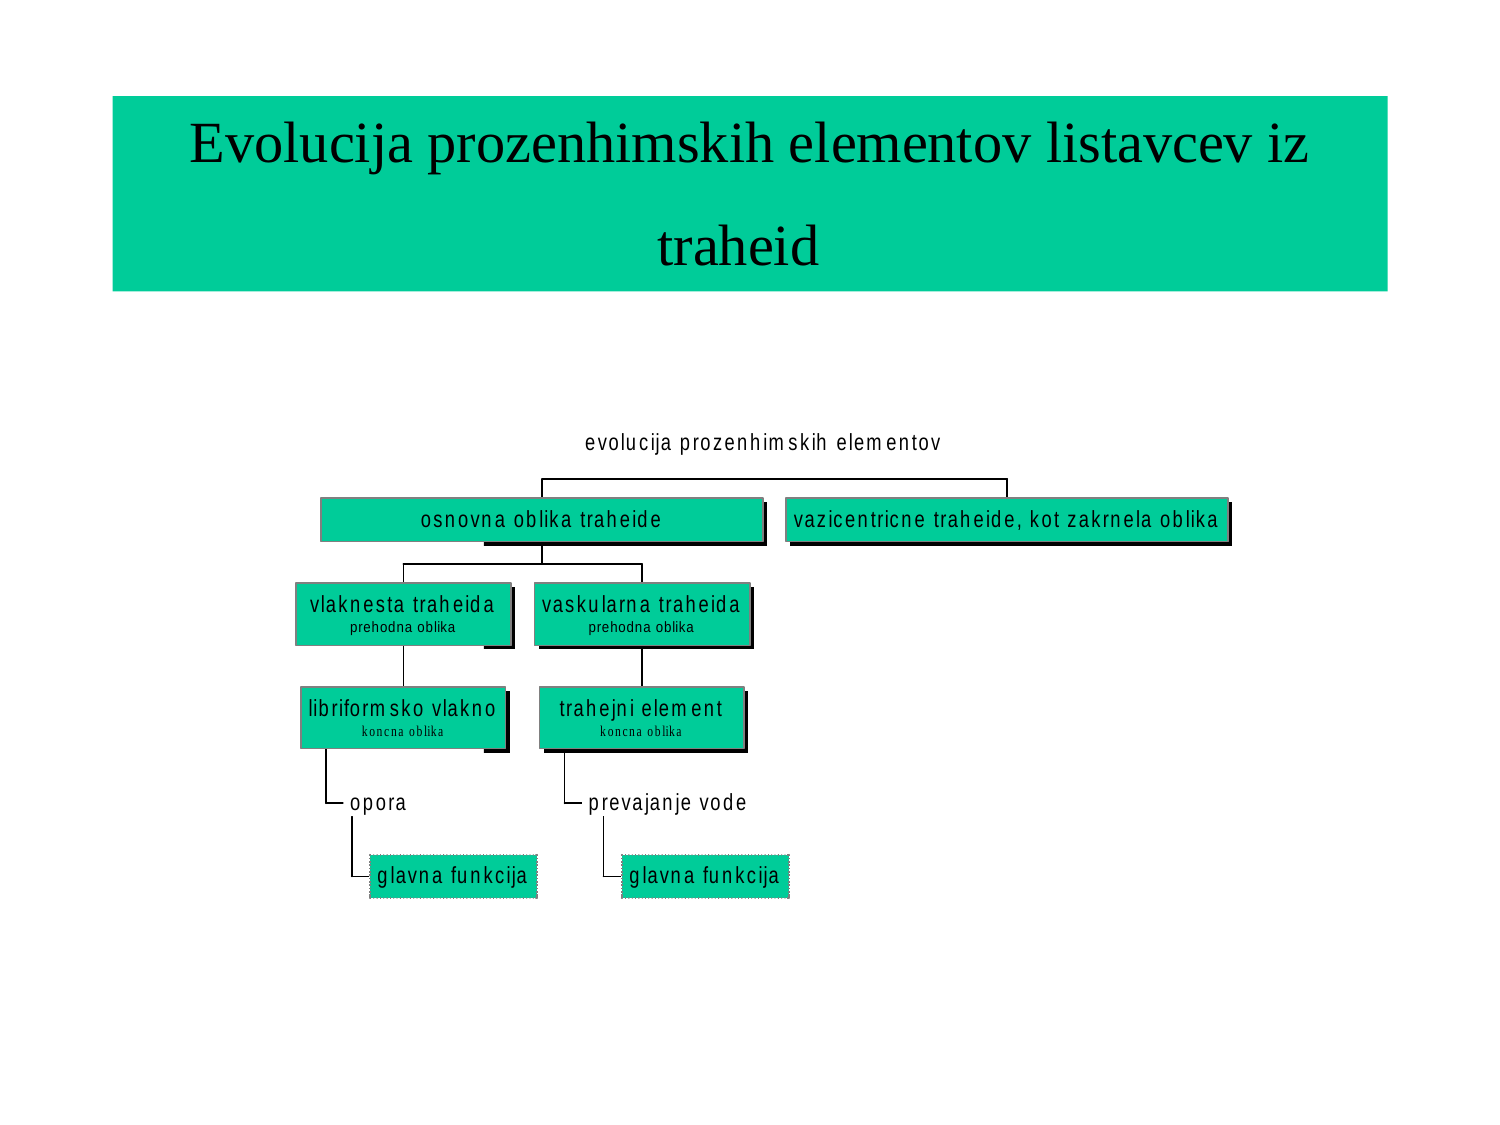

# Evolucija prozenhimskih elementov listavcev iz traheid